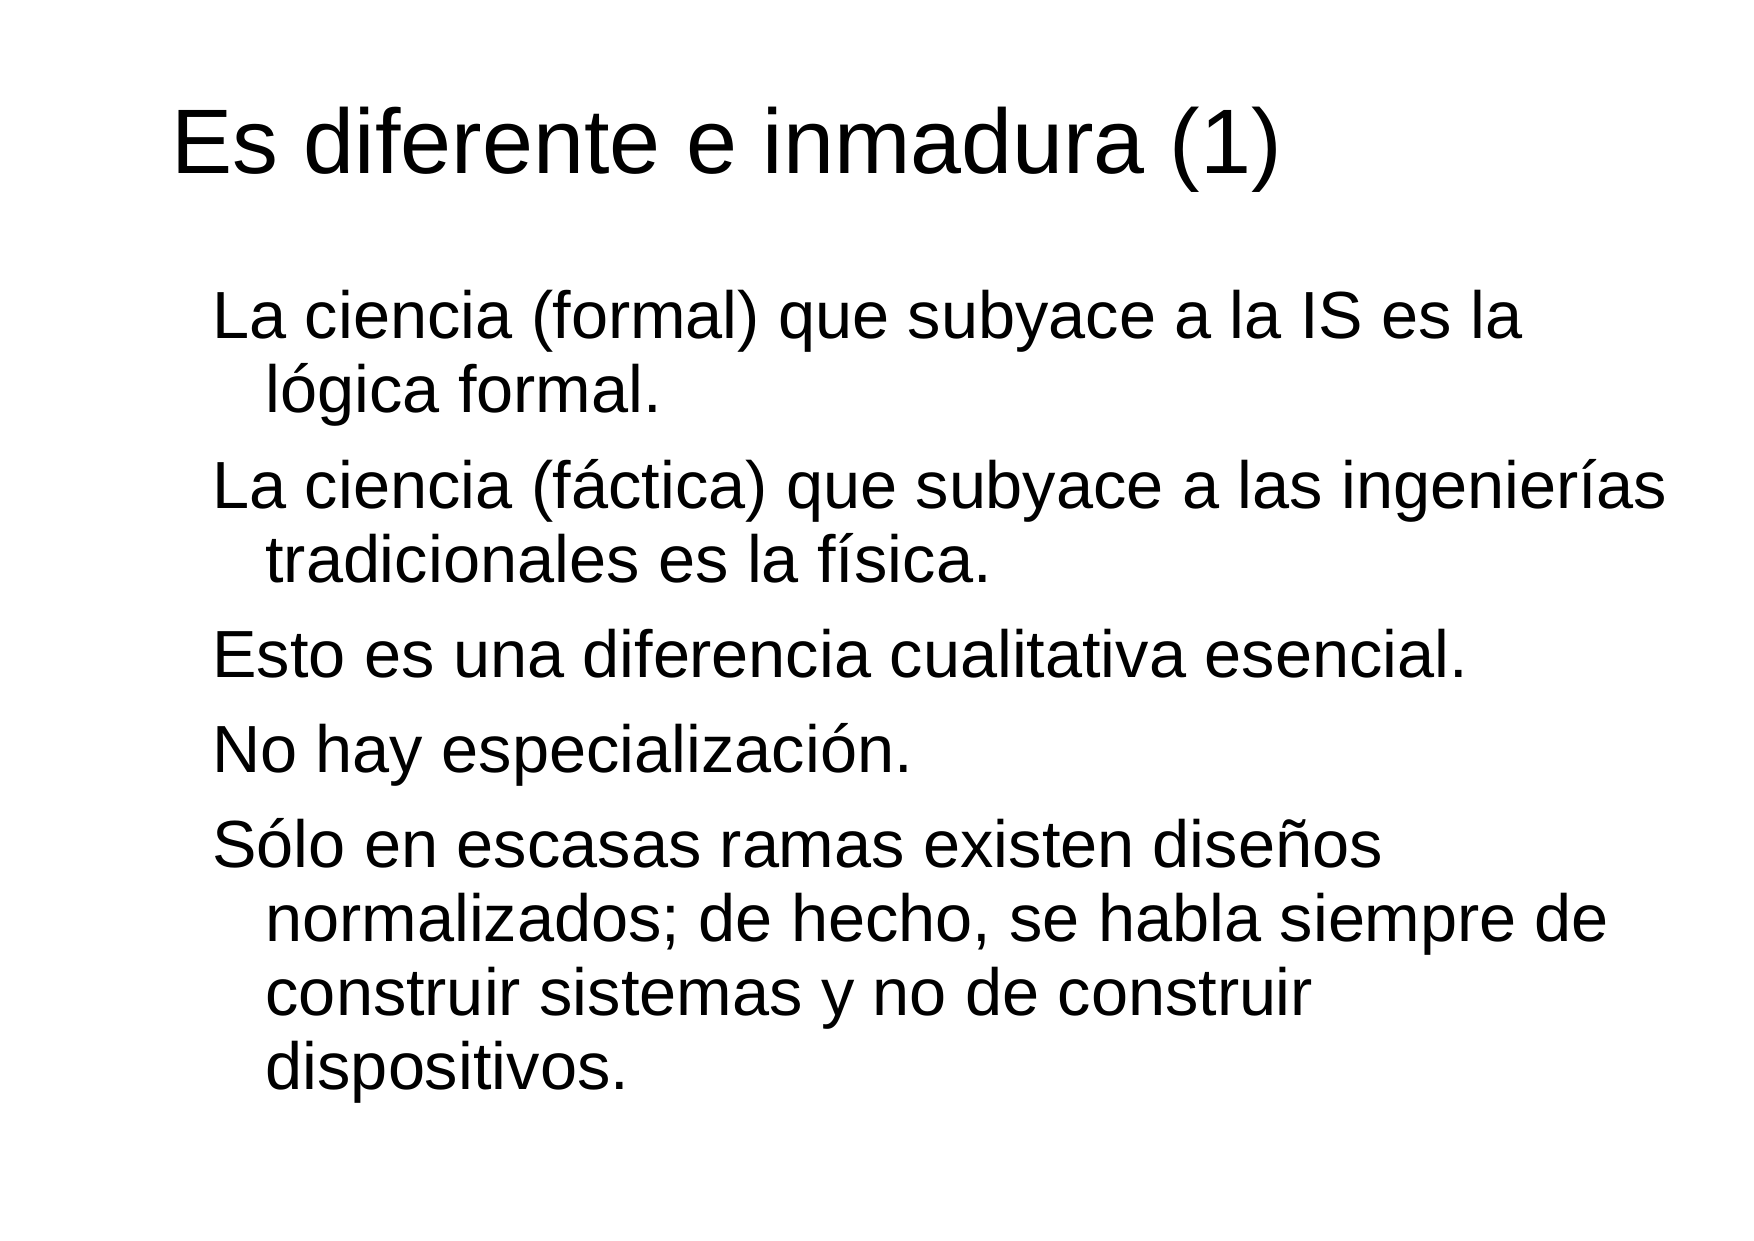

Es diferente e inmadura (1)
# La ciencia (formal) que subyace a la IS es la lógica formal.
La ciencia (fáctica) que subyace a las ingenierías tradicionales es la física.
Esto es una diferencia cualitativa esencial.
No hay especialización.
Sólo en escasas ramas existen diseños normalizados; de hecho, se habla siempre de construir sistemas y no de construir dispositivos.